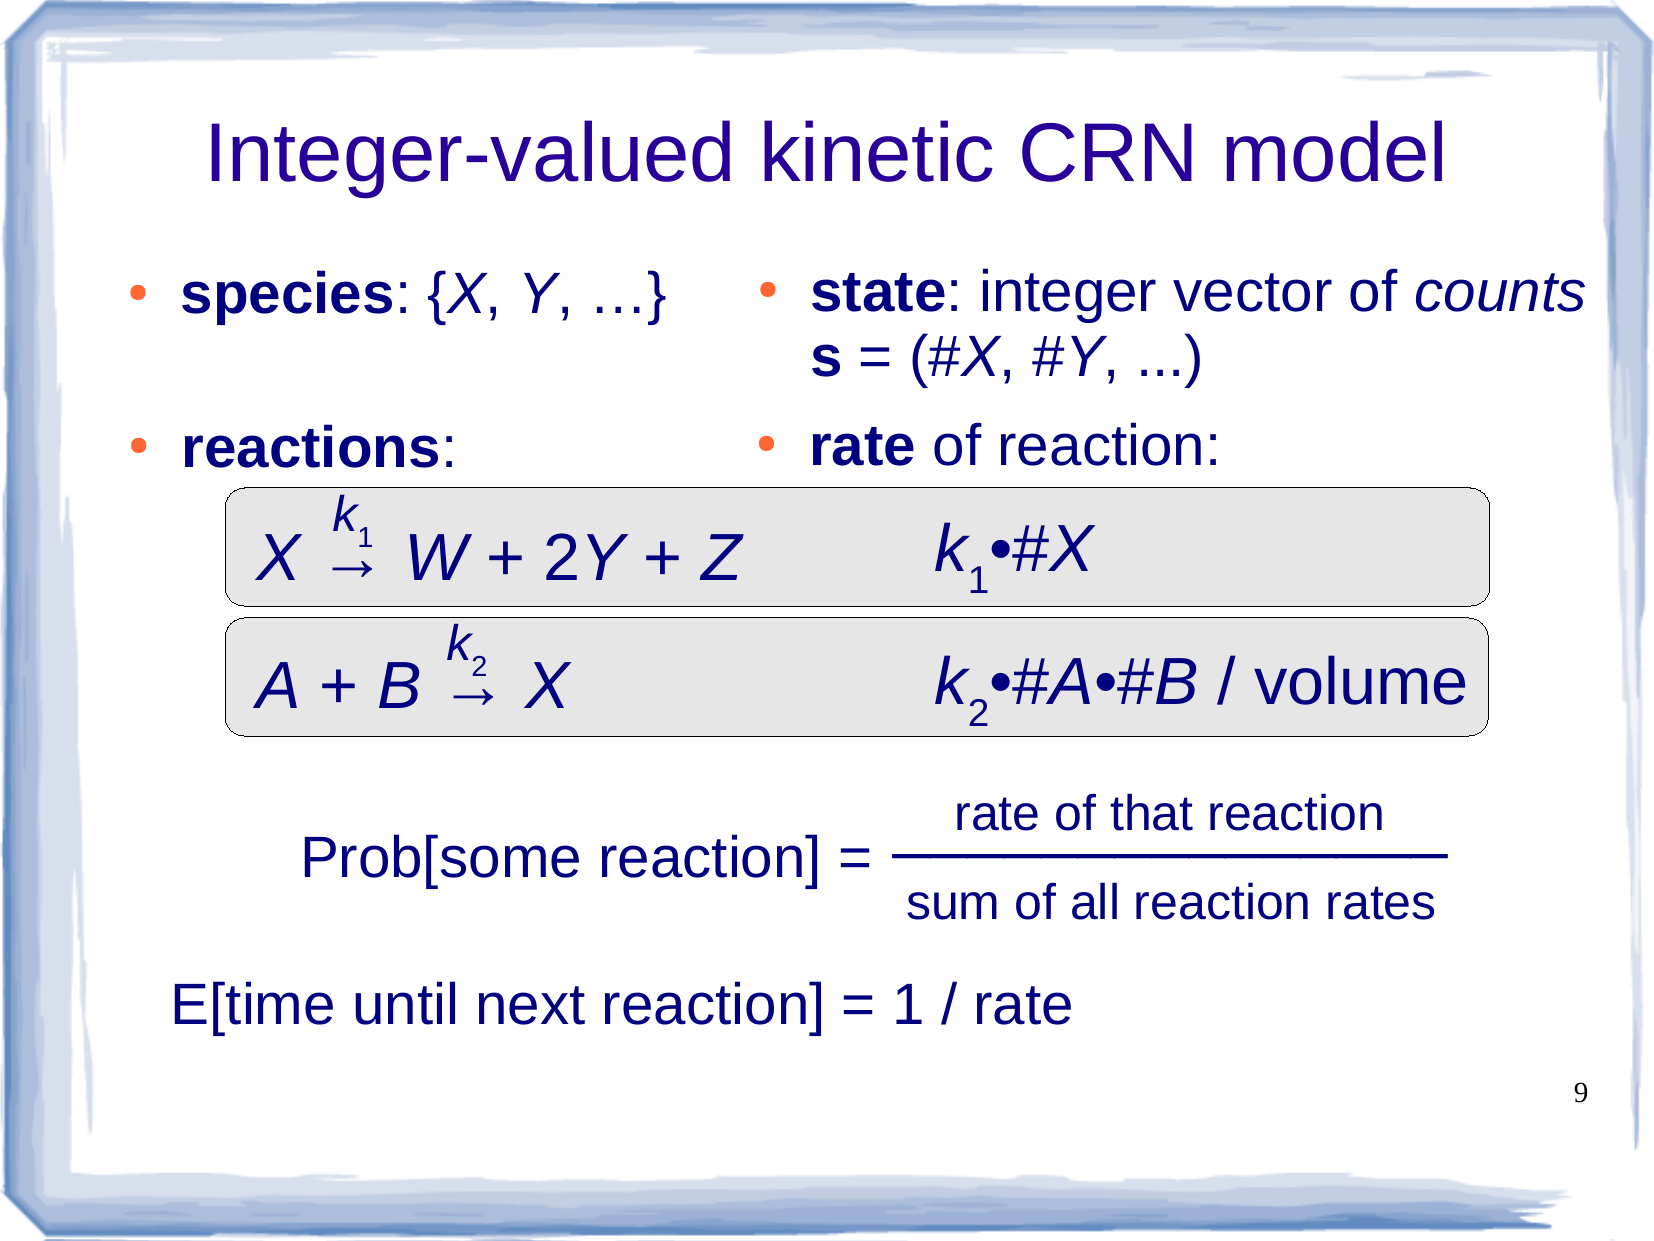

# Integer-valued kinetic CRN model
state: integer vector of counts s = (#X, #Y, ...)
species: {X, Y, …}
reactions:
rate of reaction:
k1
k1•#X
X → W + 2Y + Z
k2
k2•#A•#B / volume
A + B → X
_______________
rate of that reaction
Prob[some reaction] =
sum of all reaction rates
E[time until next reaction] = 1 / rate
9